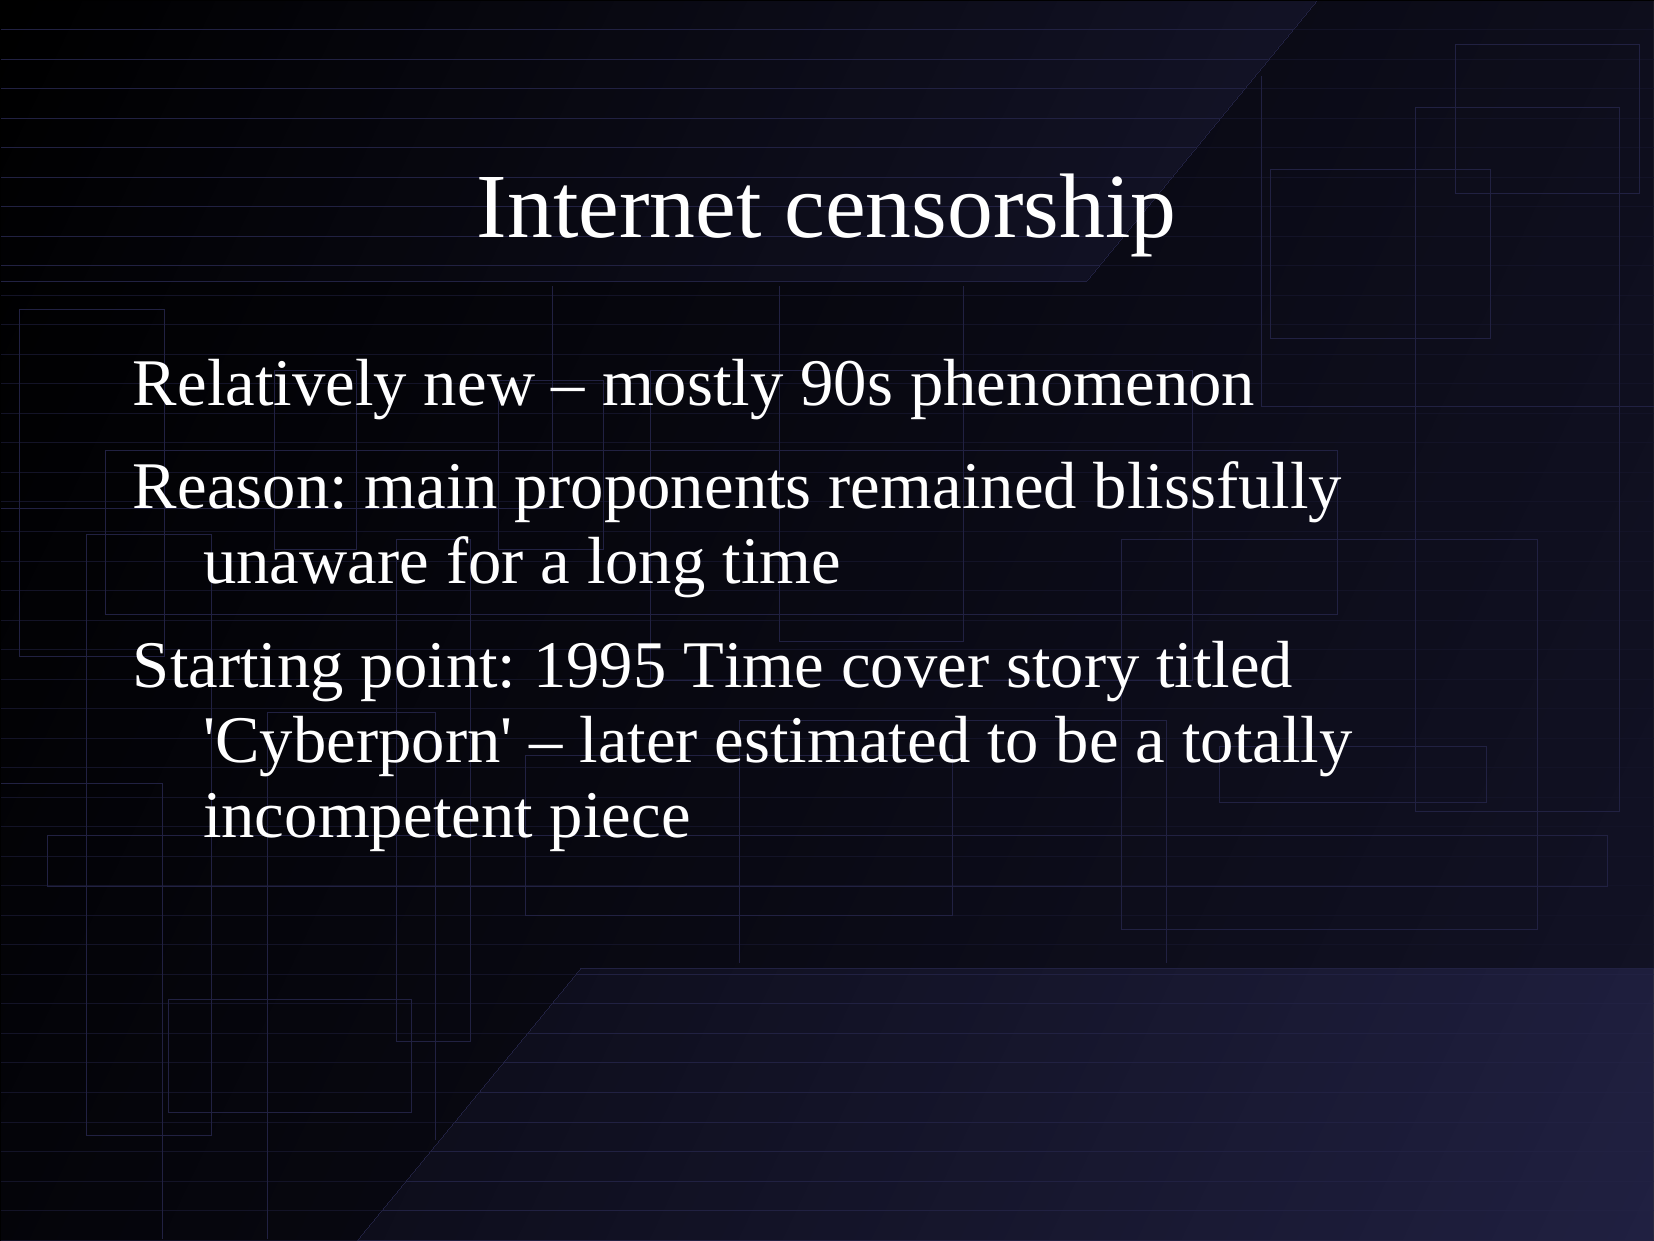

# Internet censorship
Relatively new – mostly 90s phenomenon
Reason: main proponents remained blissfully unaware for a long time
Starting point: 1995 Time cover story titled 'Cyberporn' – later estimated to be a totally incompetent piece